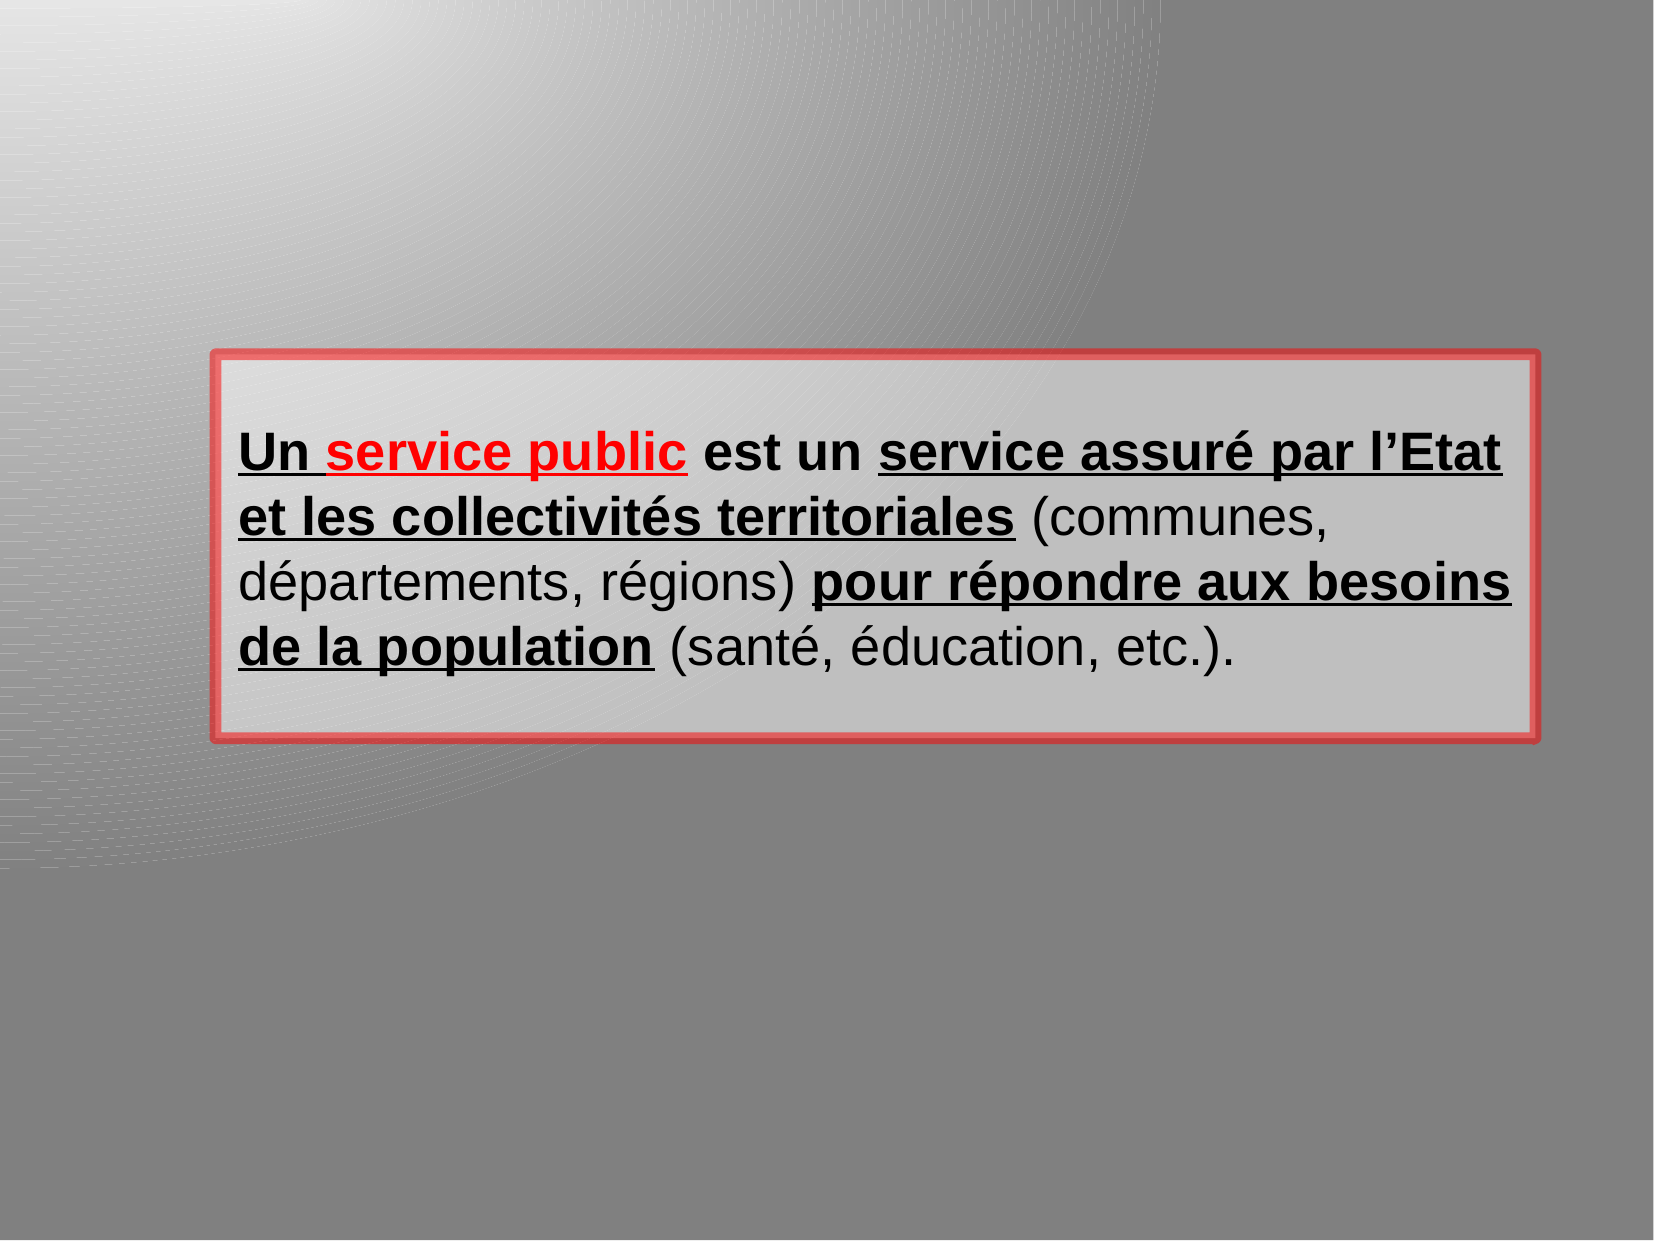

Un service public est un service assuré par l’Etat et les collectivités territoriales (communes, départements, régions) pour répondre aux besoins de la population (santé, éducation, etc.).